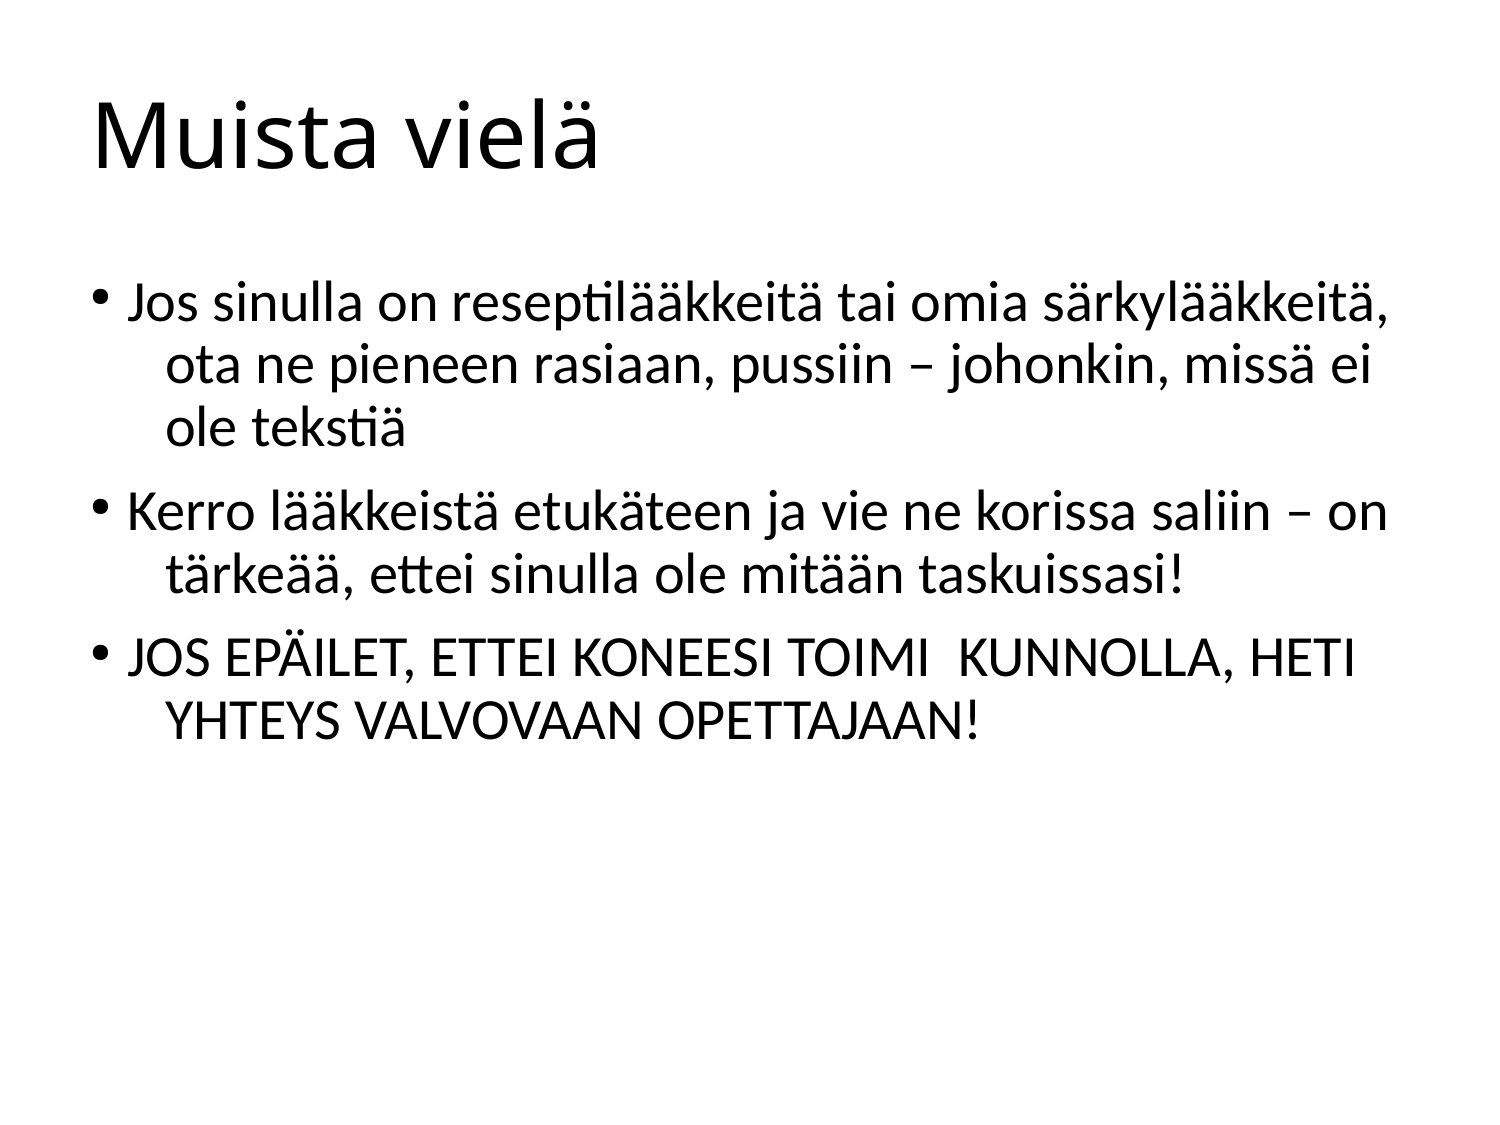

# Muista vielä
Jos sinulla on reseptilääkkeitä tai omia särkylääkkeitä, ota ne pieneen rasiaan, pussiin – johonkin, missä ei ole tekstiä
Kerro lääkkeistä etukäteen ja vie ne korissa saliin – on tärkeää, ettei sinulla ole mitään taskuissasi!
JOS EPÄILET, ETTEI KONEESI TOIMI KUNNOLLA, HETI YHTEYS VALVOVAAN OPETTAJAAN!